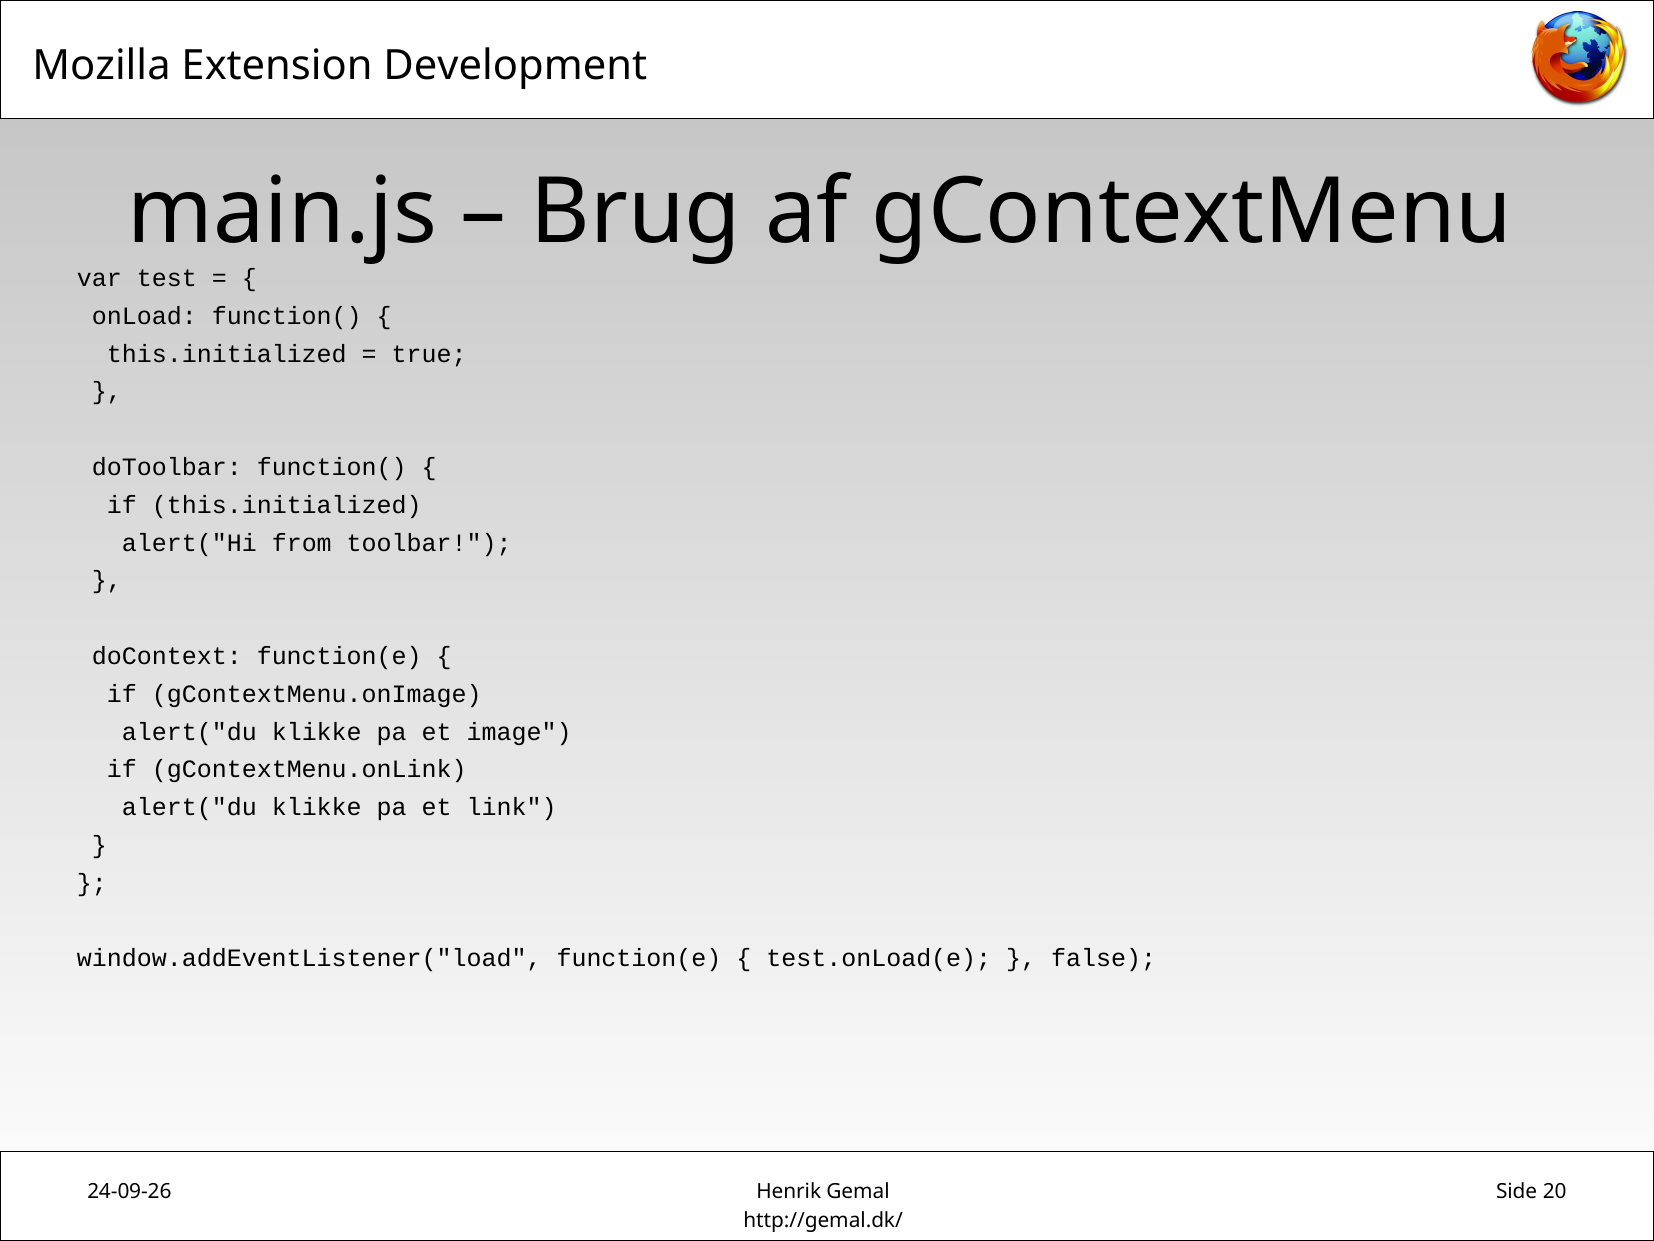

# main.js – Brug af gContextMenu
var test = {
 onLoad: function() {
 this.initialized = true;
 },
 doToolbar: function() {
 if (this.initialized)
 alert("Hi from toolbar!");
 },
 doContext: function(e) {
 if (gContextMenu.onImage)
 alert("du klikke pa et image")
 if (gContextMenu.onLink)
 alert("du klikke pa et link")
 }
};
window.addEventListener("load", function(e) { test.onLoad(e); }, false);
20